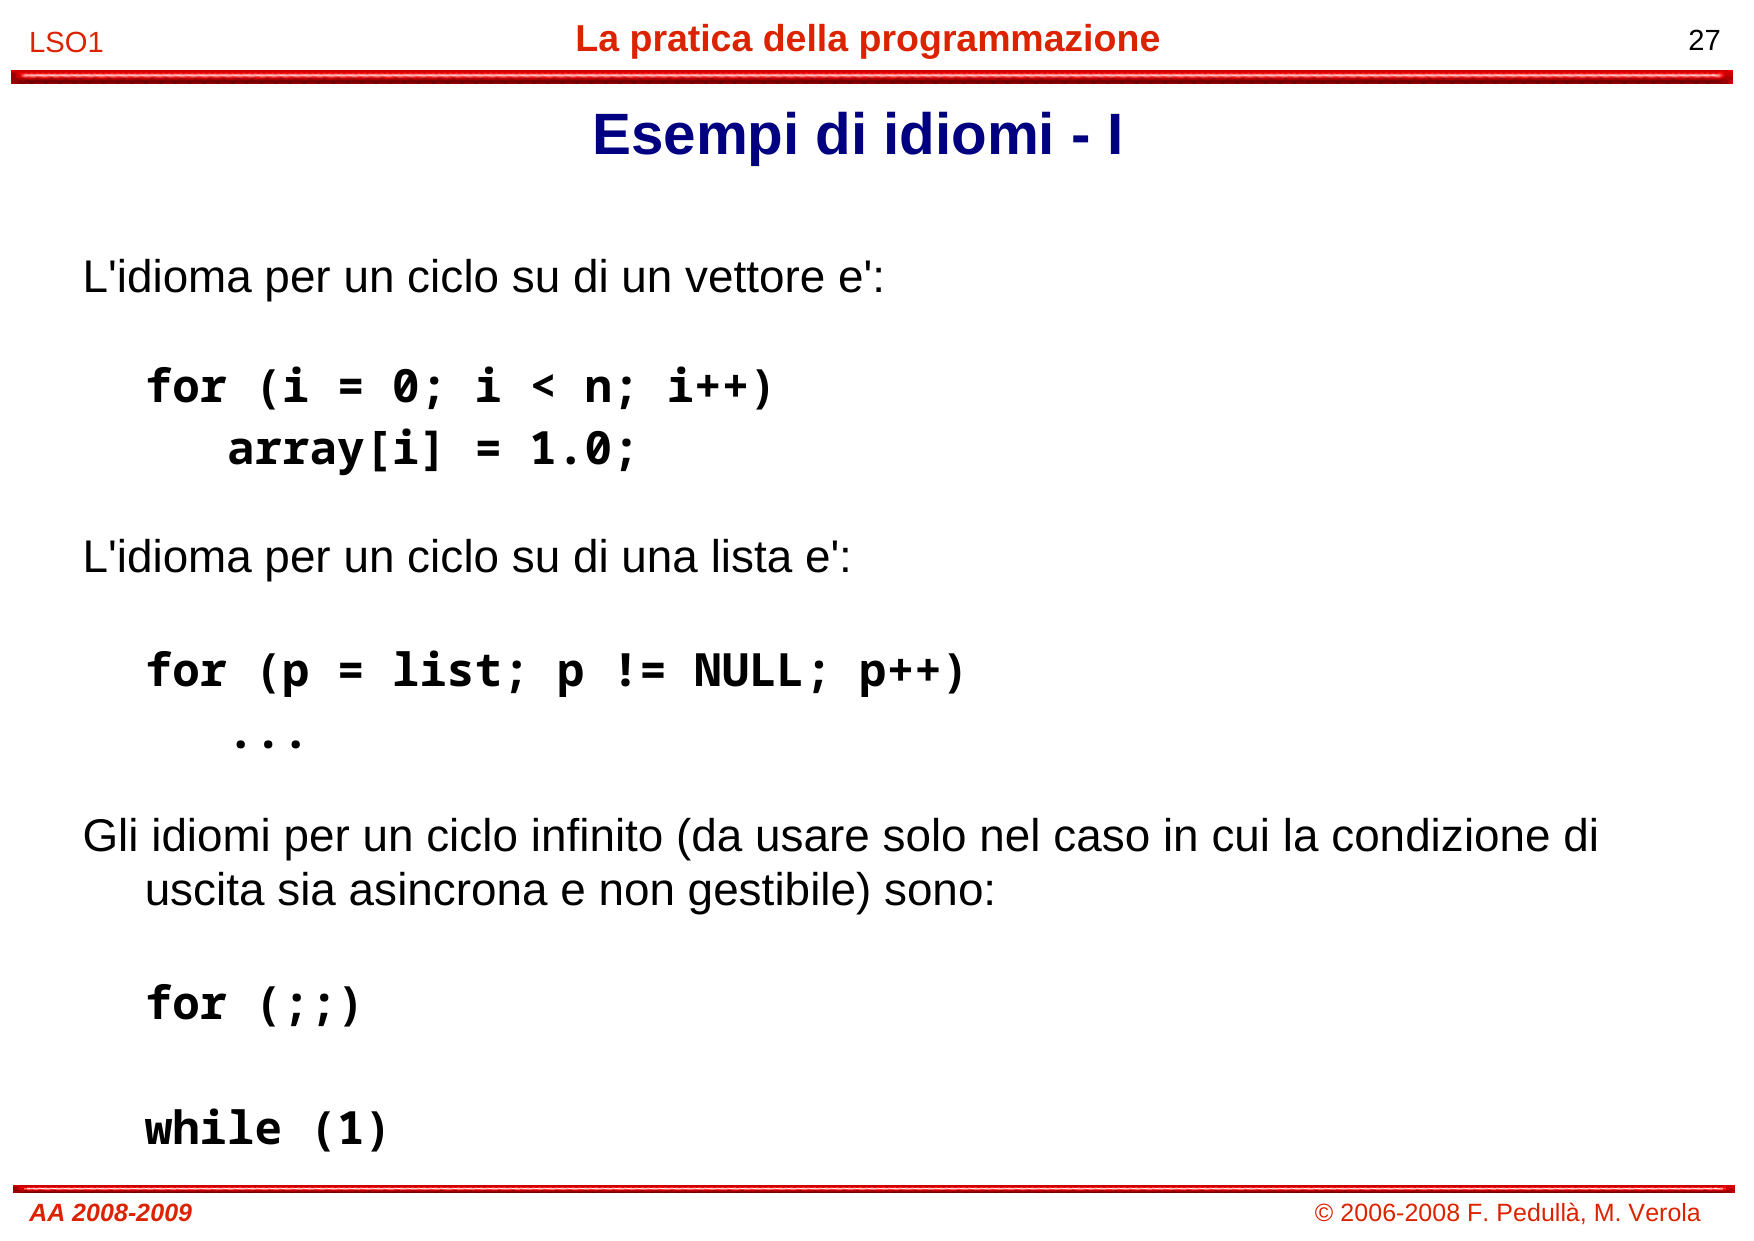

Esempi di idiomi - I
# L'idioma per un ciclo su di un vettore e': for (i = 0; i < n; i++) array[i] = 1.0;
L'idioma per un ciclo su di una lista e':
for (p = list; p != NULL; p++)
 ...
Gli idiomi per un ciclo infinito (da usare solo nel caso in cui la condizione di uscita sia asincrona e non gestibile) sono:
for (;;)
while (1)